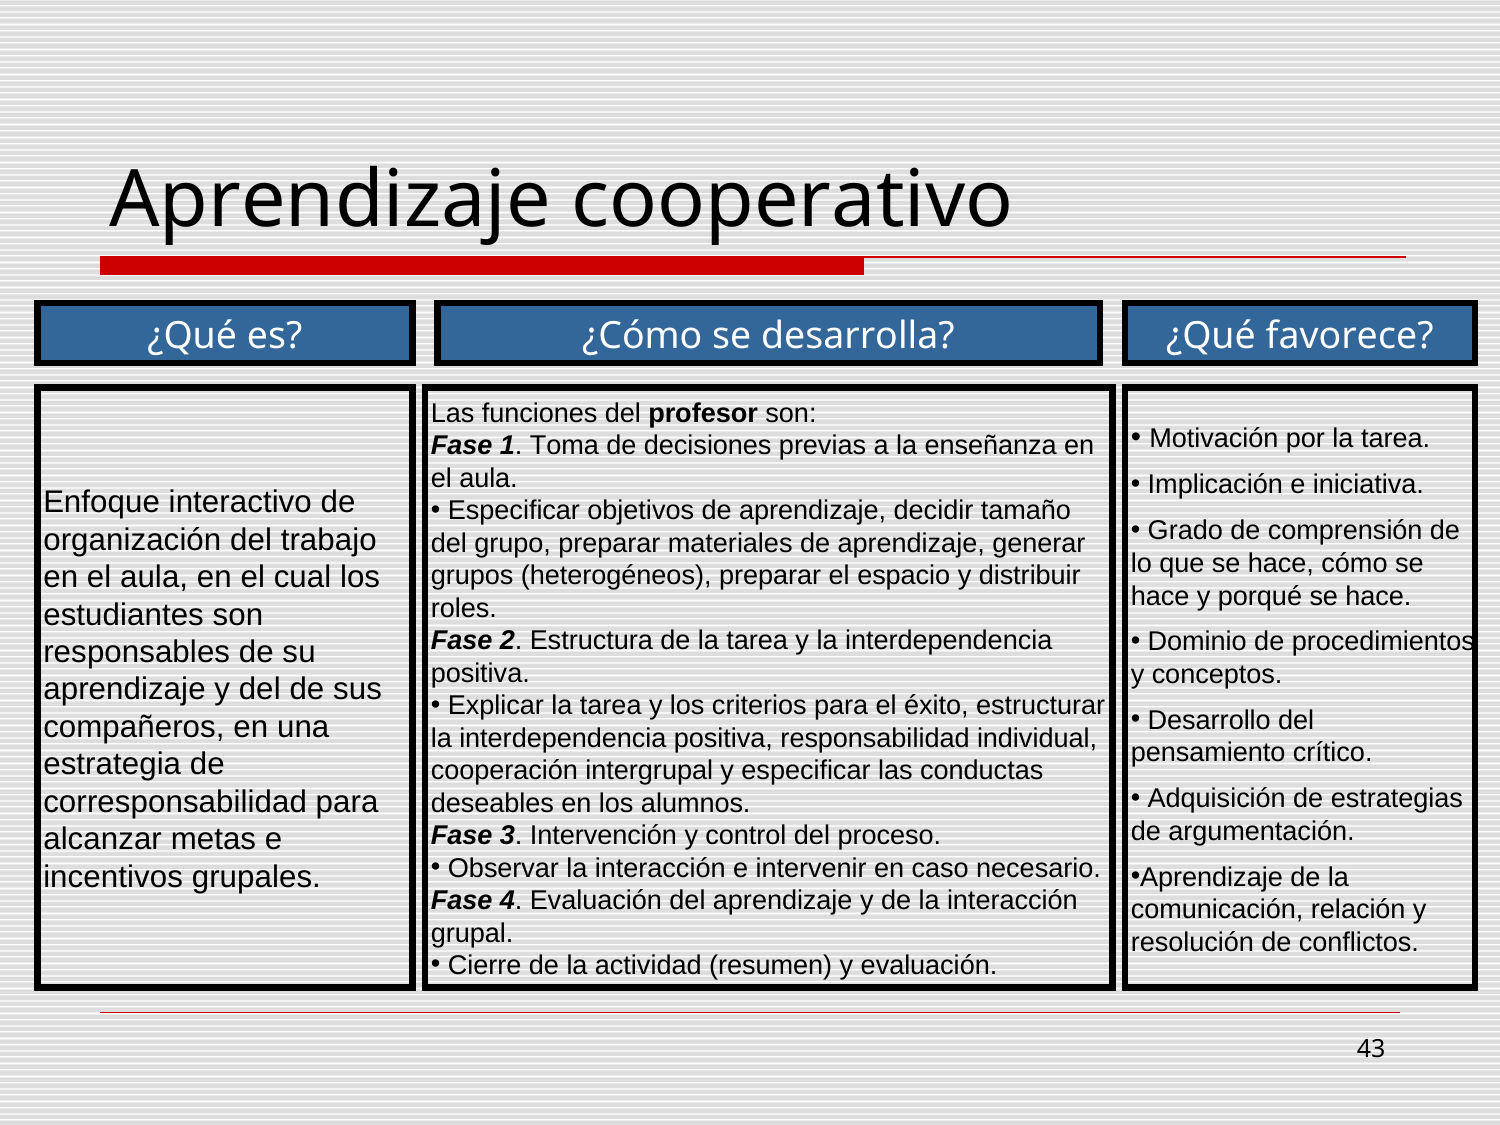

# Aprendizaje cooperativo
¿Qué es?
¿Cómo se desarrolla?
¿Qué favorece?
Enfoque interactivo de organización del trabajo en el aula, en el cual los estudiantes son responsables de su aprendizaje y del de sus compañeros, en una estrategia de corresponsabilidad para alcanzar metas e incentivos grupales.
Las funciones del profesor son:
Fase 1. Toma de decisiones previas a la enseñanza en el aula.
 Especificar objetivos de aprendizaje, decidir tamaño del grupo, preparar materiales de aprendizaje, generar grupos (heterogéneos), preparar el espacio y distribuir roles.
Fase 2. Estructura de la tarea y la interdependencia positiva.
 Explicar la tarea y los criterios para el éxito, estructurar la interdependencia positiva, responsabilidad individual, cooperación intergrupal y especificar las conductas deseables en los alumnos.
Fase 3. Intervención y control del proceso.
 Observar la interacción e intervenir en caso necesario.
Fase 4. Evaluación del aprendizaje y de la interacción grupal.
 Cierre de la actividad (resumen) y evaluación.
 Motivación por la tarea.
 Implicación e iniciativa.
 Grado de comprensión de lo que se hace, cómo se hace y porqué se hace.
 Dominio de procedimientos y conceptos.
 Desarrollo del pensamiento crítico.
 Adquisición de estrategias de argumentación.
Aprendizaje de la comunicación, relación y resolución de conflictos.